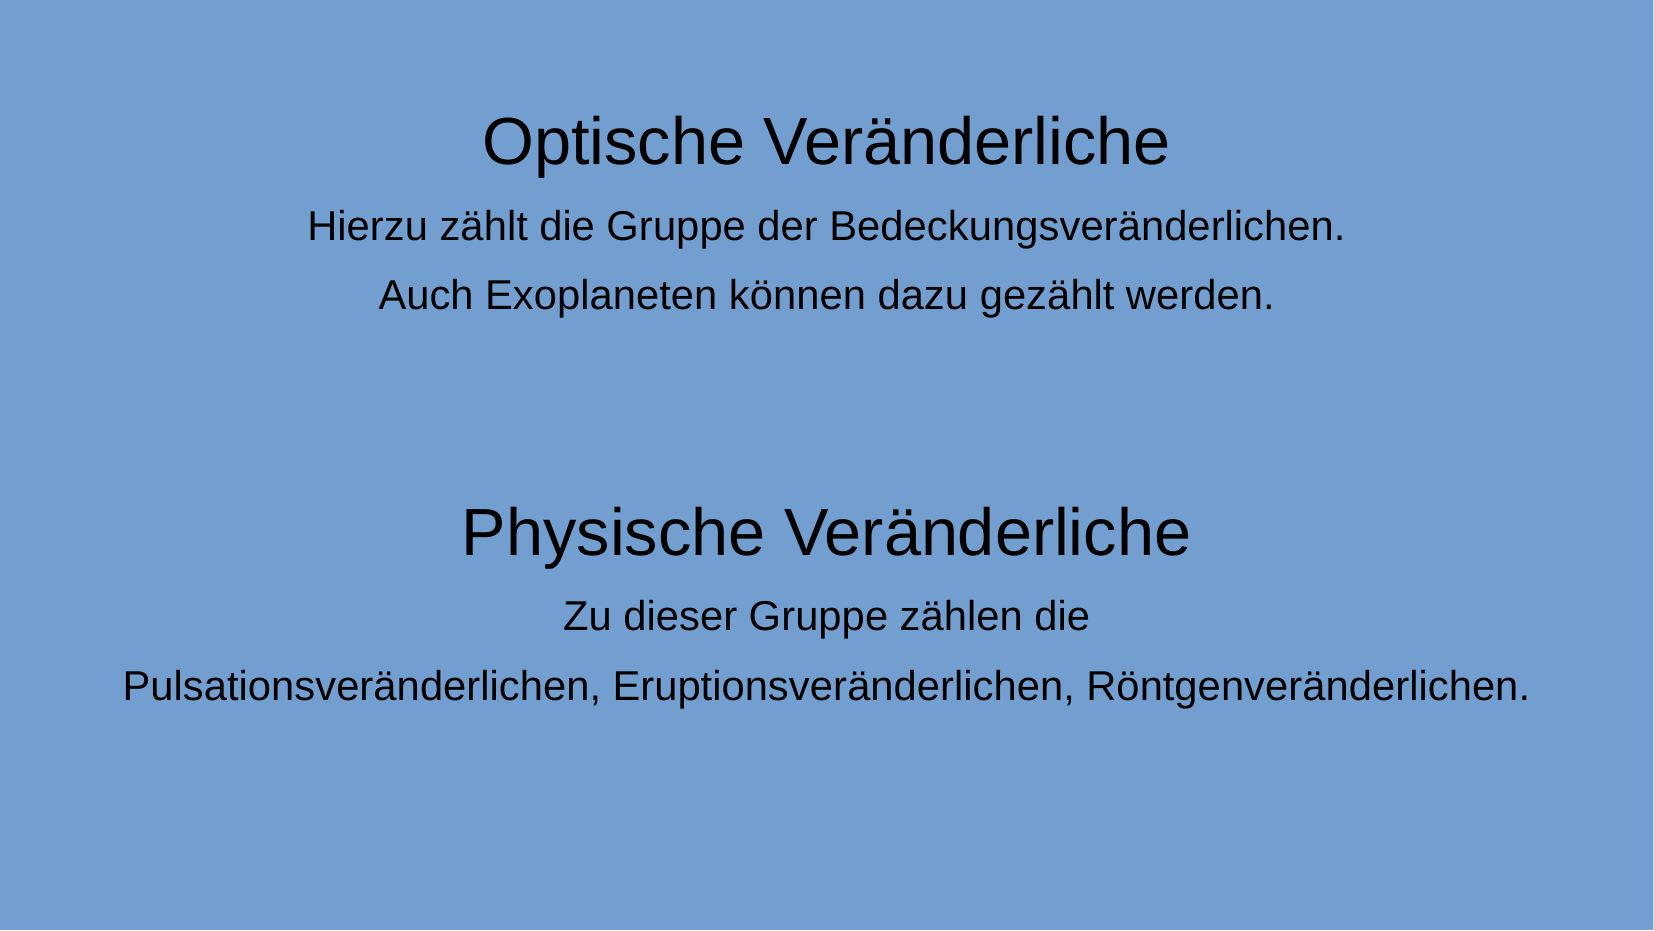

Optische Veränderliche
Hierzu zählt die Gruppe der Bedeckungsveränderlichen.
Auch Exoplaneten können dazu gezählt werden.
Physische Veränderliche
Zu dieser Gruppe zählen die
Pulsationsveränderlichen, Eruptionsveränderlichen, Röntgenveränderlichen.